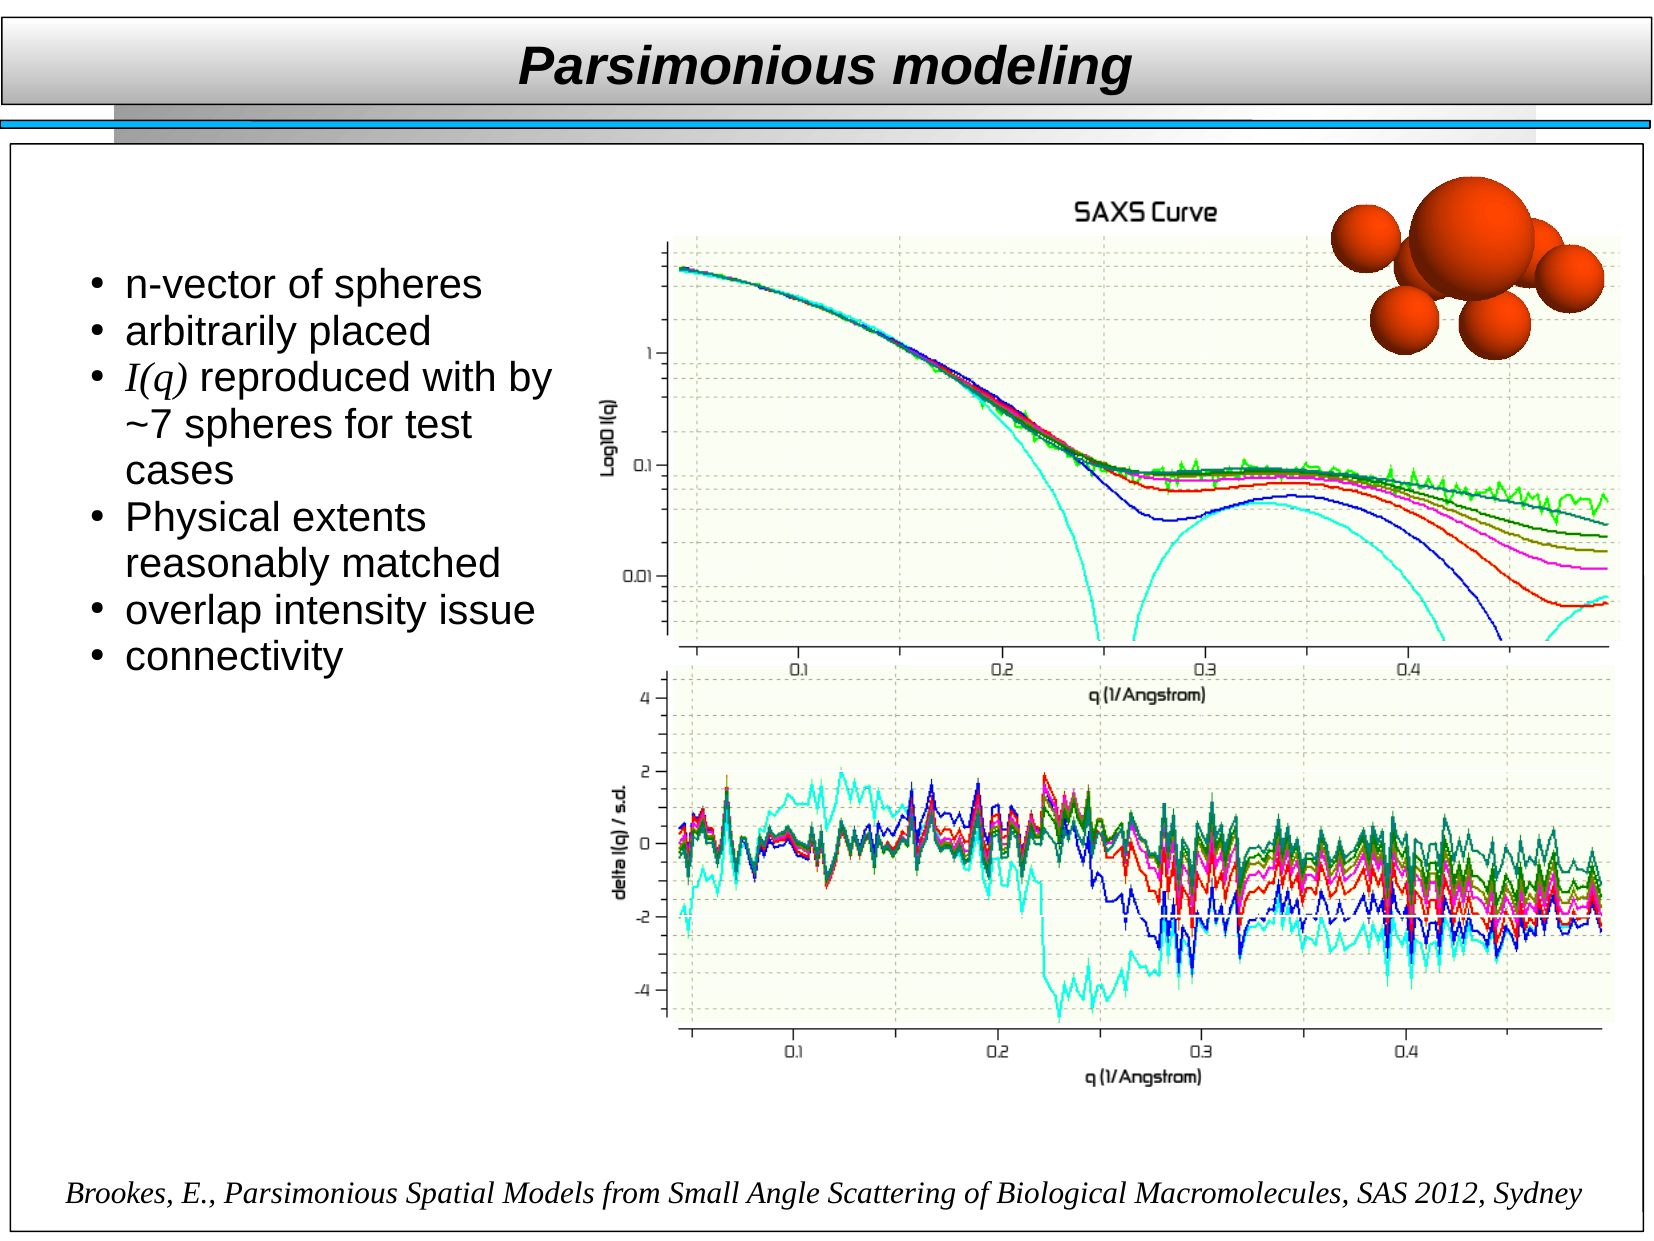

Parsimonious modeling
n-vector of spheres
arbitrarily placed
I(q) reproduced with by ~7 spheres for test cases
Physical extents reasonably matched
overlap intensity issue
connectivity
# Brookes, E., Parsimonious Spatial Models from Small Angle Scattering of Biological Macromolecules, SAS 2012, Sydney